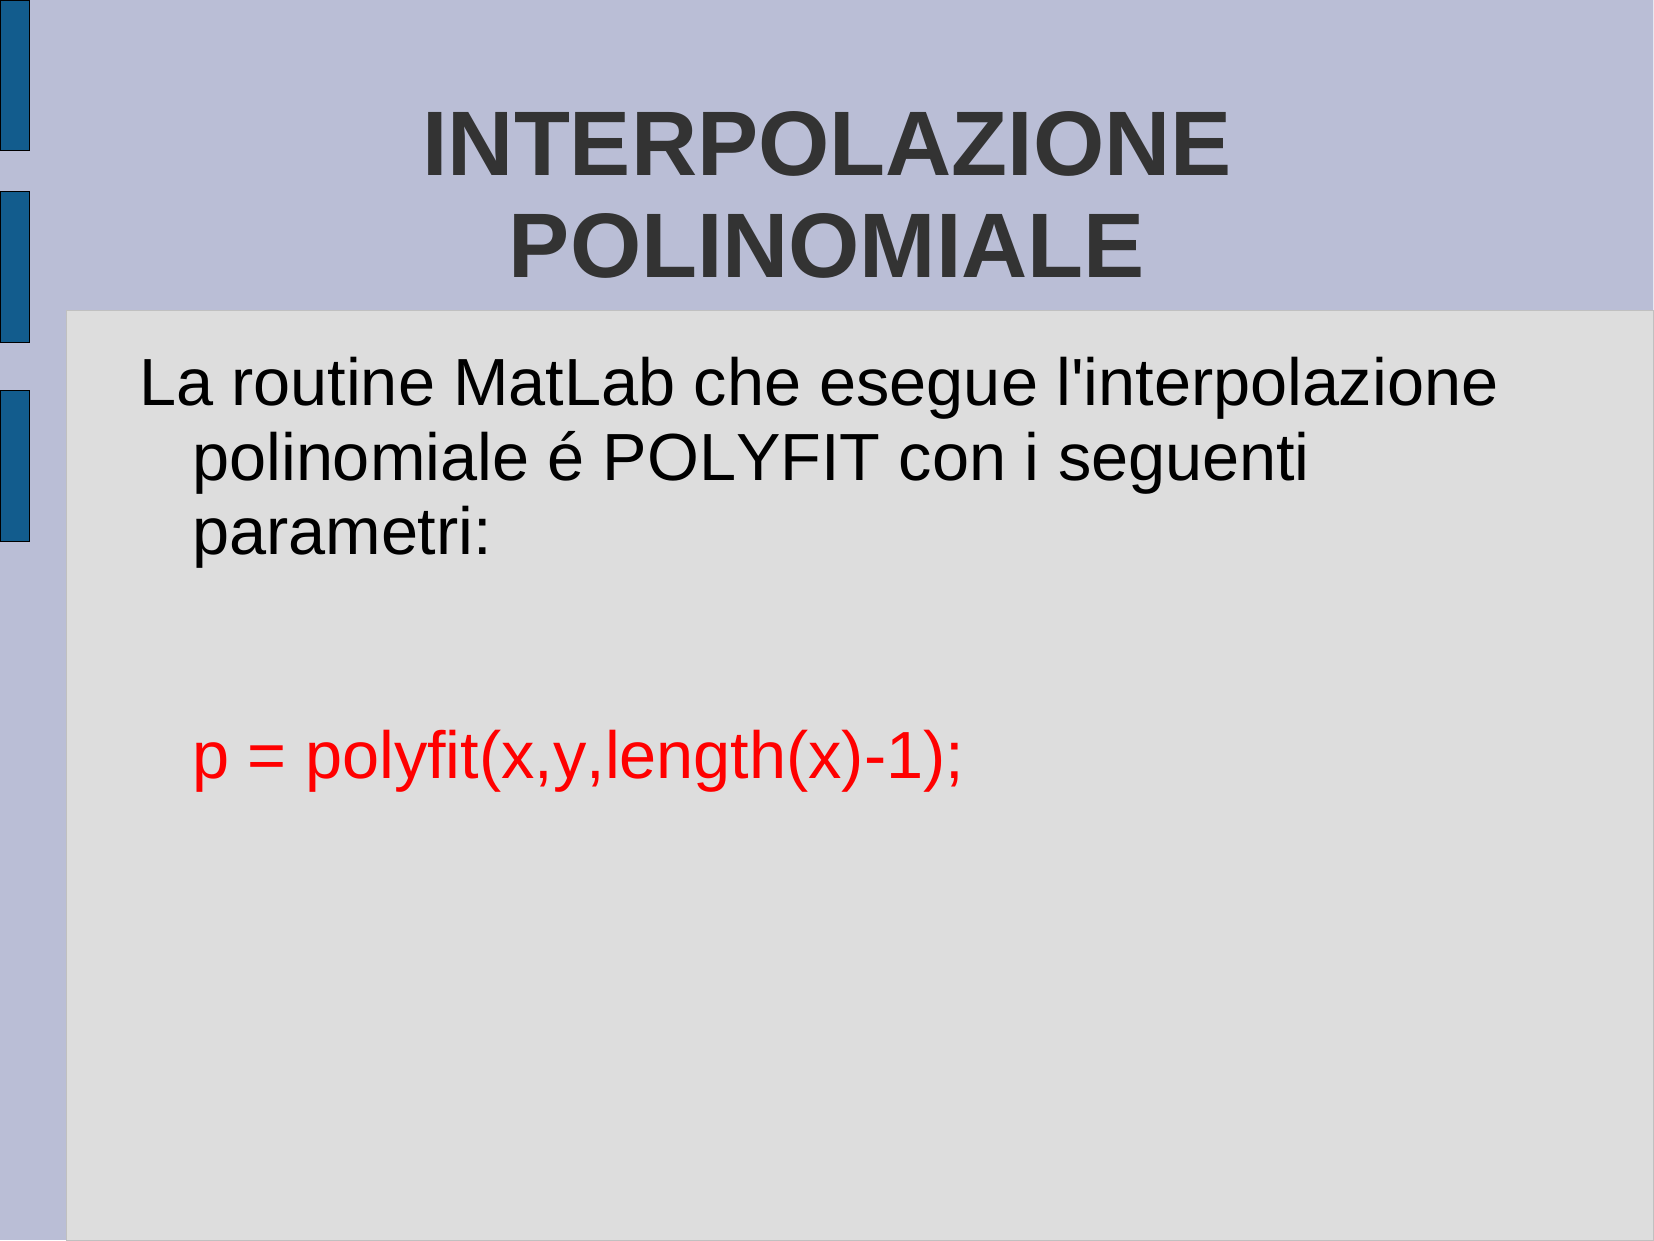

# INTERPOLAZIONE POLINOMIALE
La routine MatLab che esegue l'interpolazione polinomiale é POLYFIT con i seguenti parametri:
p = polyfit(x,y,length(x)-1);